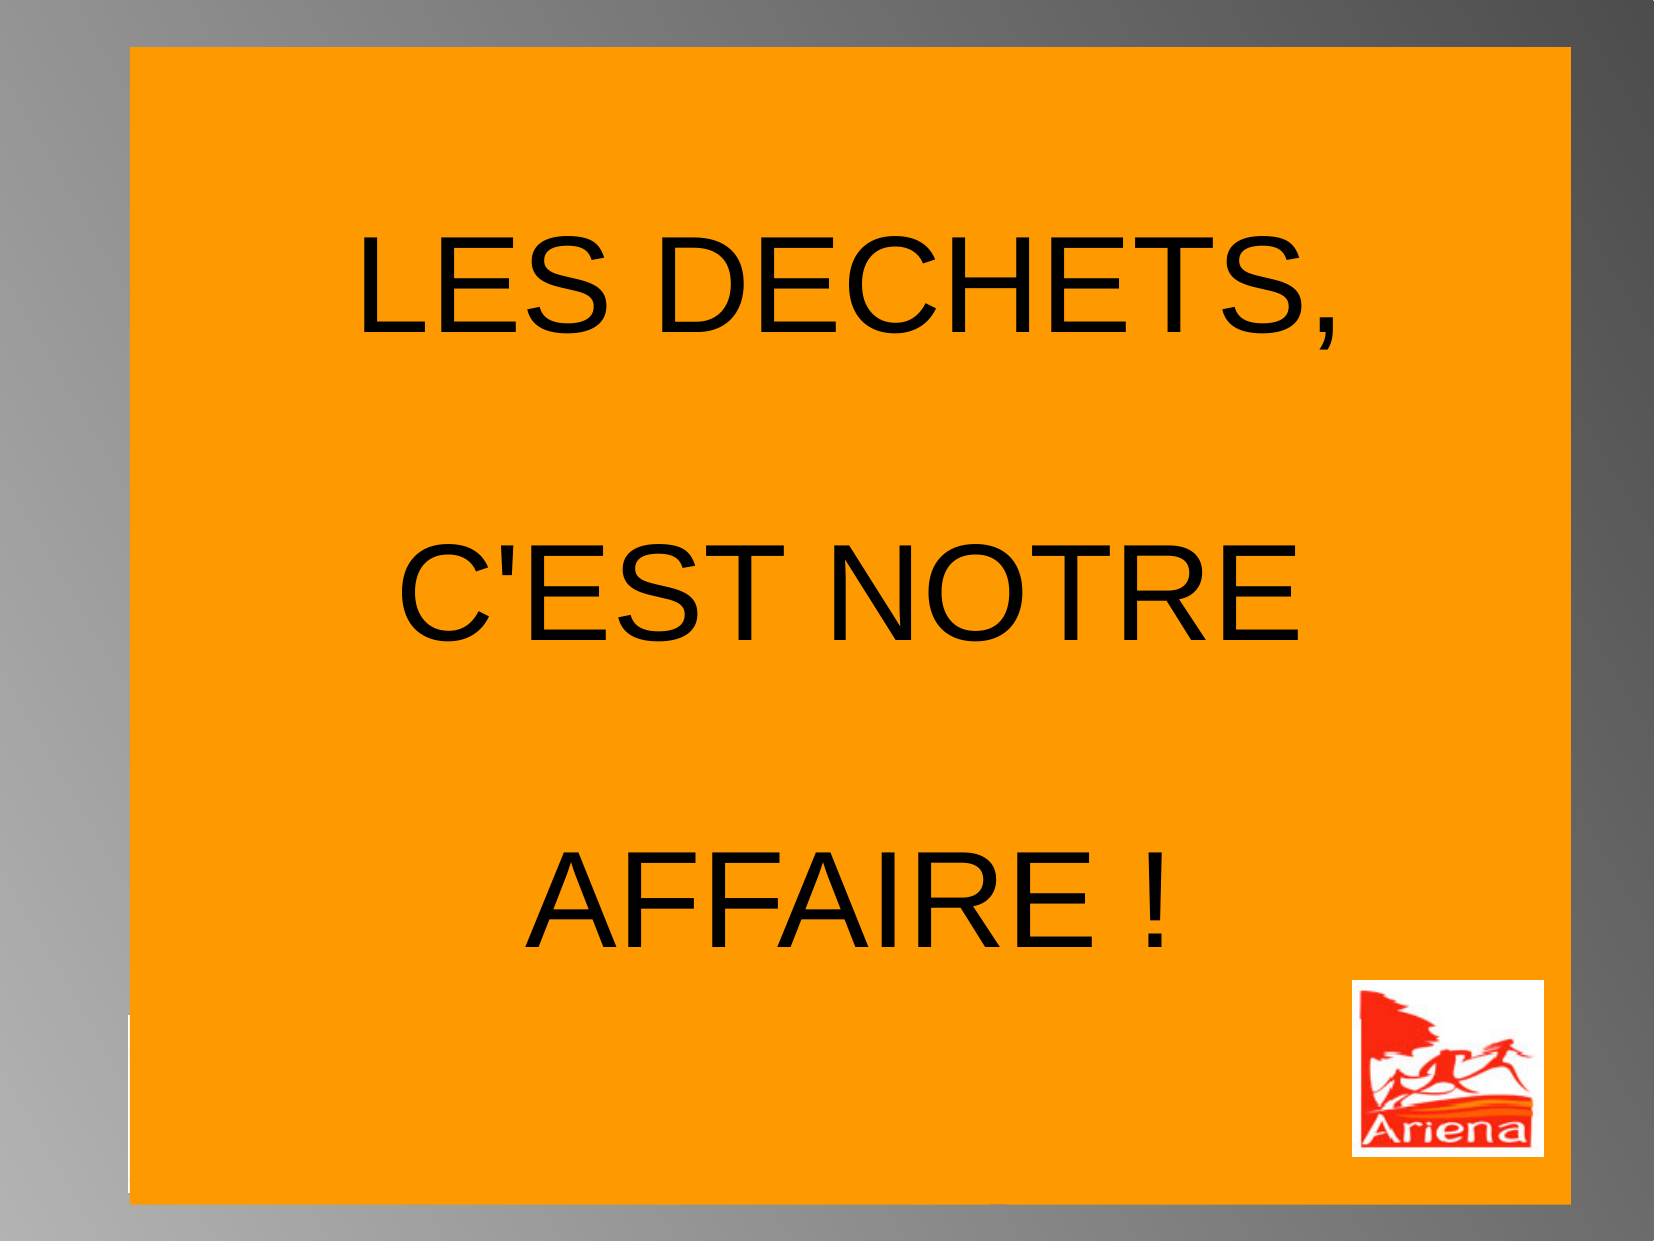

ÉTAT DES LIEUX DE LA COLLECTE
DANS NOTRE SECTEUR :
LES DECHETS,
C'EST NOTRE
 AFFAIRE !
524 kg/hab
Compostage
 148 kg
Incinération
 180 kg
Bois 38 kg
Enfouissement
 34 kg
Verre 41 kg
Plastiques
 Métaux
 77kg
DEEE 8kg
(Déchets
d’Équipements
Électriques et Électroniques)
SMITOM
de Haguenau-Saverne